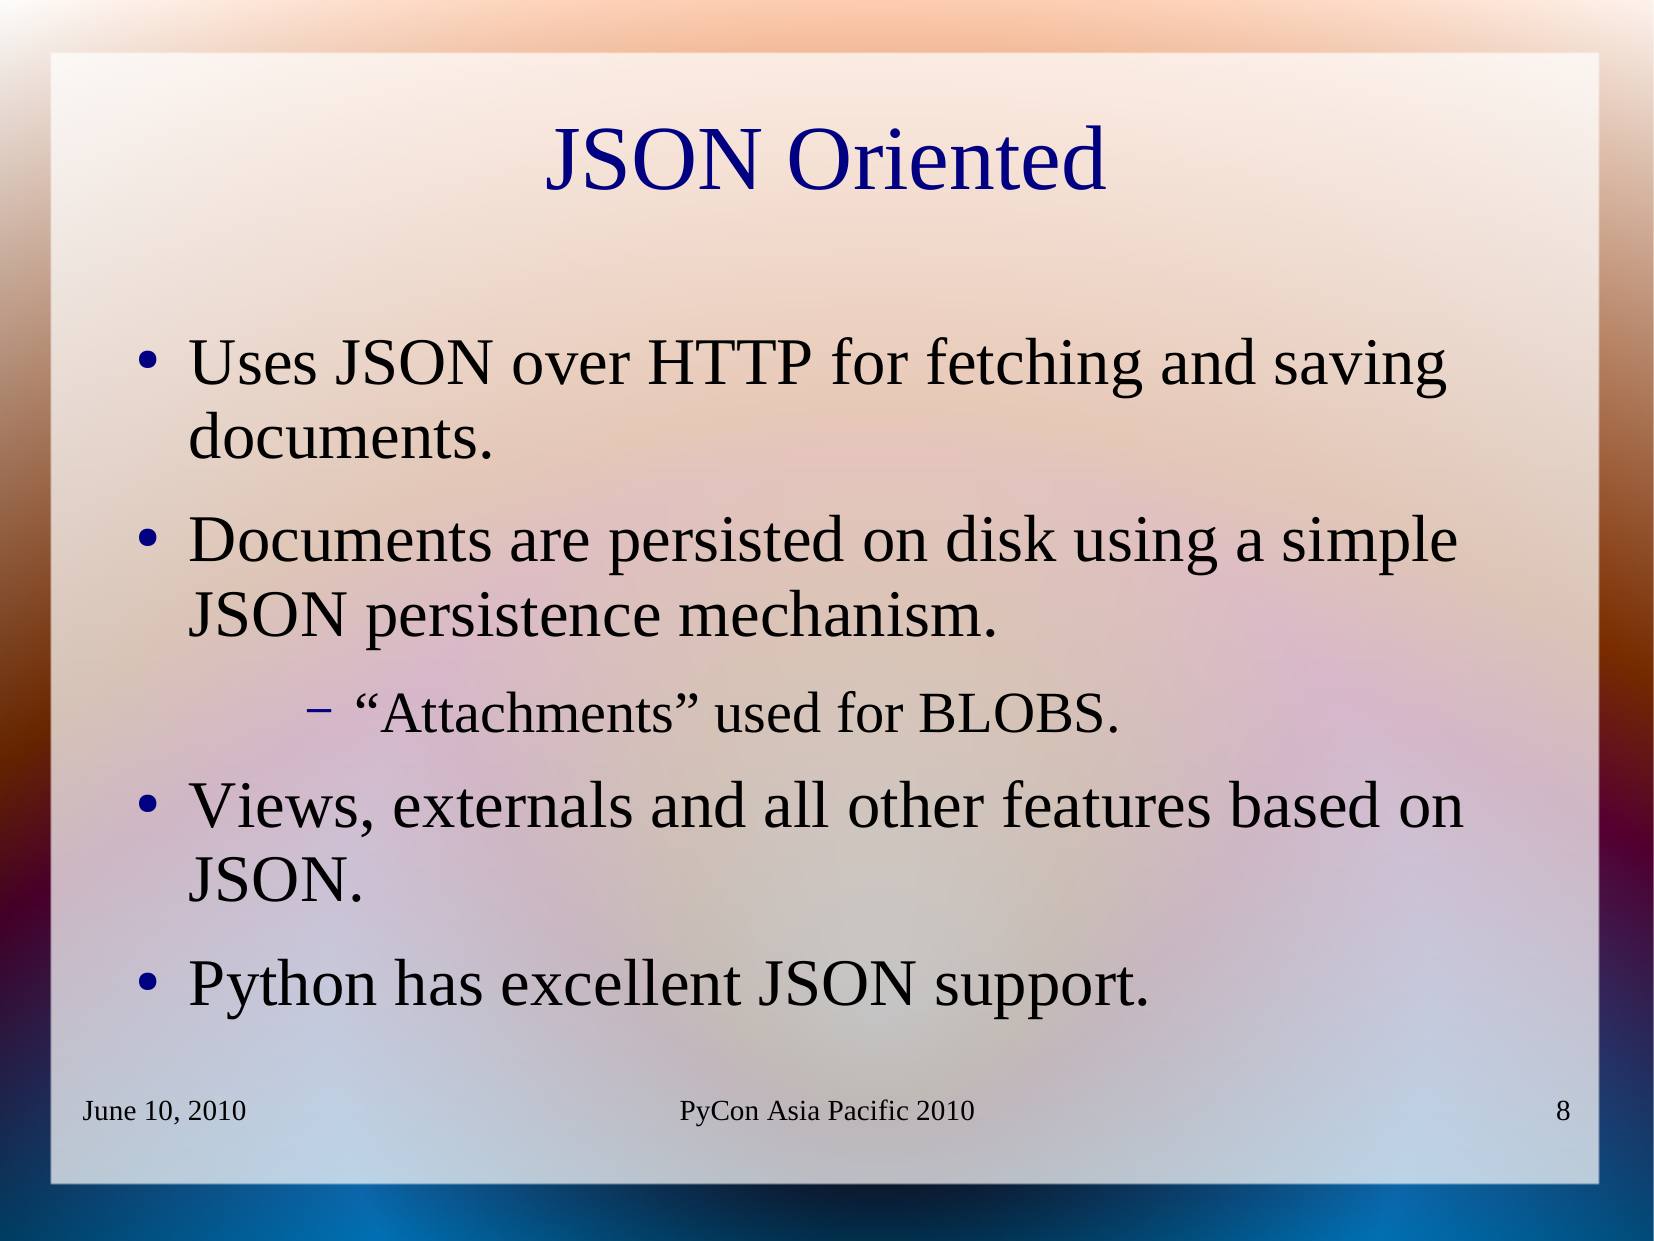

# JSON Oriented
Uses JSON over HTTP for fetching and saving documents.
Documents are persisted on disk using a simple JSON persistence mechanism.
“Attachments” used for BLOBS.
Views, externals and all other features based on JSON.
Python has excellent JSON support.
June 10, 2010
PyCon Asia Pacific 2010
8